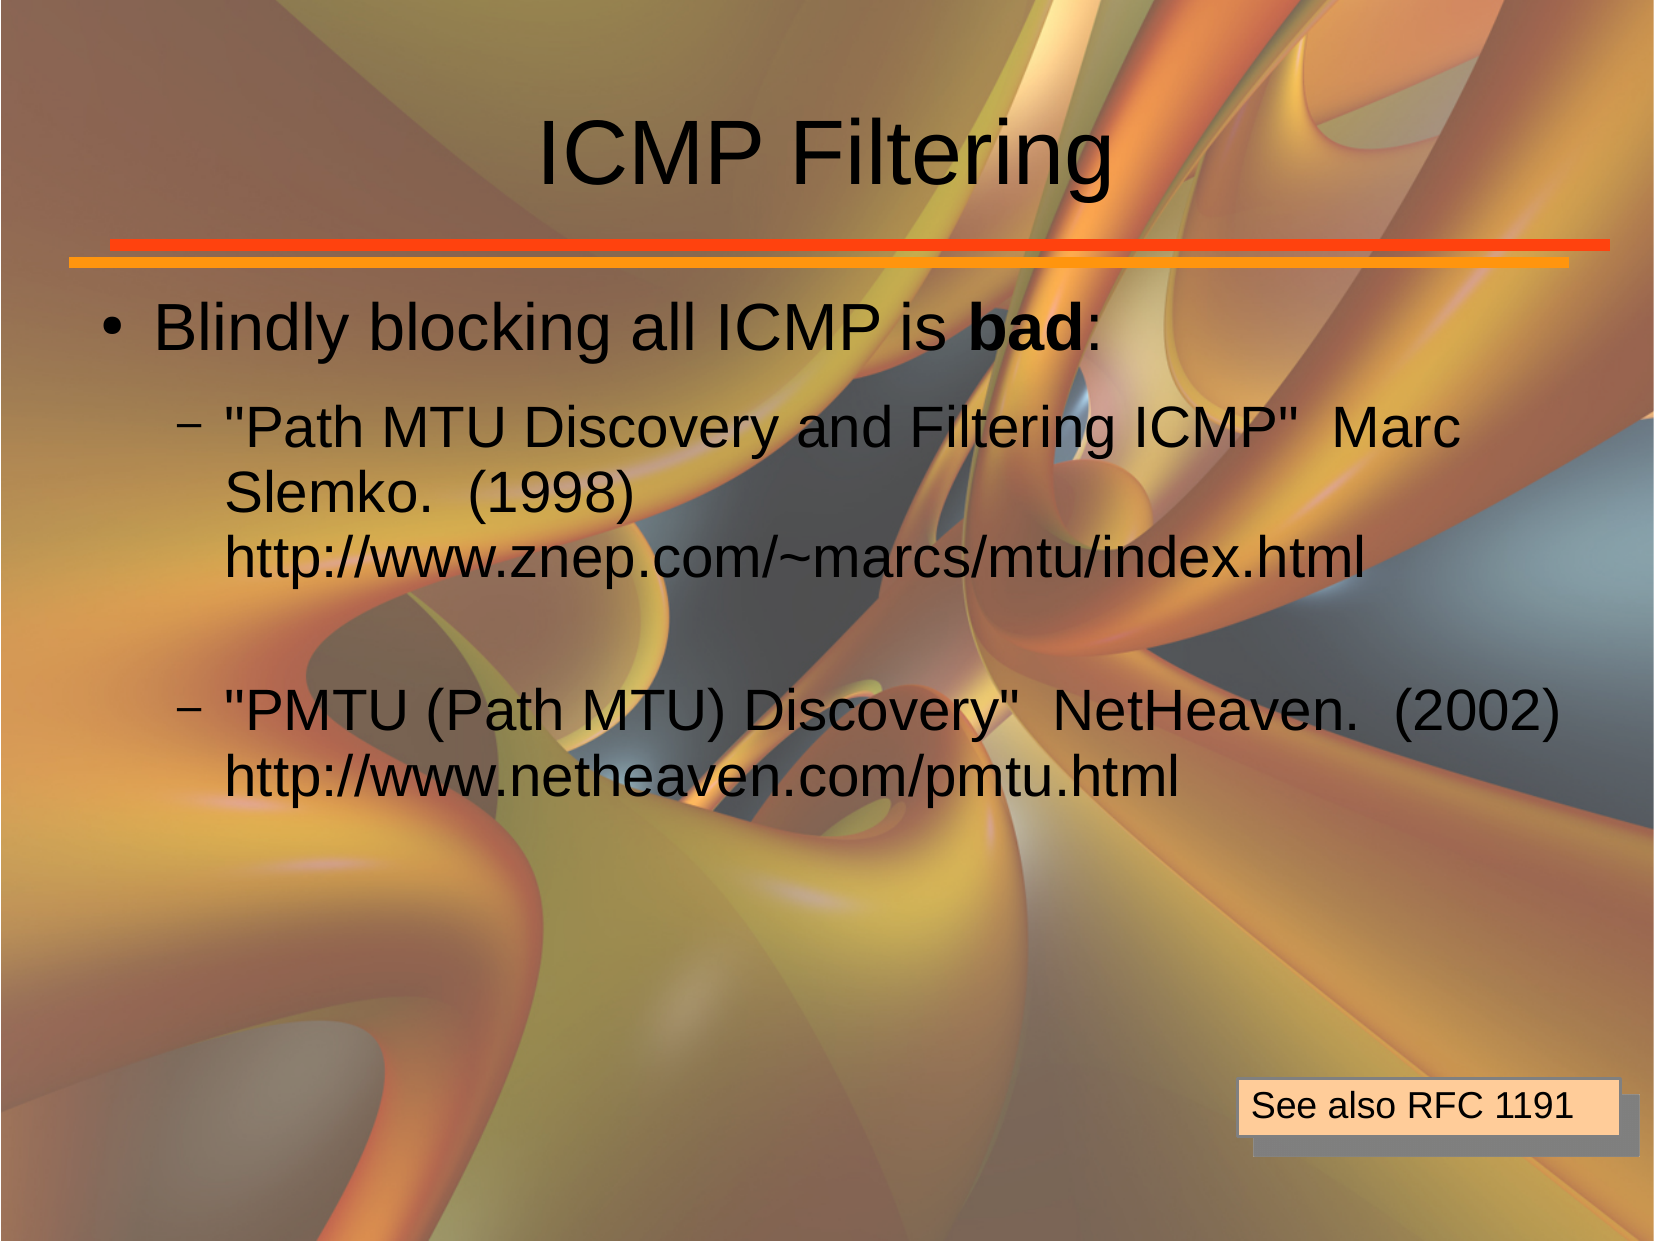

# ICMP Filtering
Blindly blocking all ICMP is bad:
"Path MTU Discovery and Filtering ICMP" Marc Slemko. (1998)
http://www.znep.com/~marcs/mtu/index.html
"PMTU (Path MTU) Discovery" NetHeaven. (2002)
http://www.netheaven.com/pmtu.html
See also RFC 1191